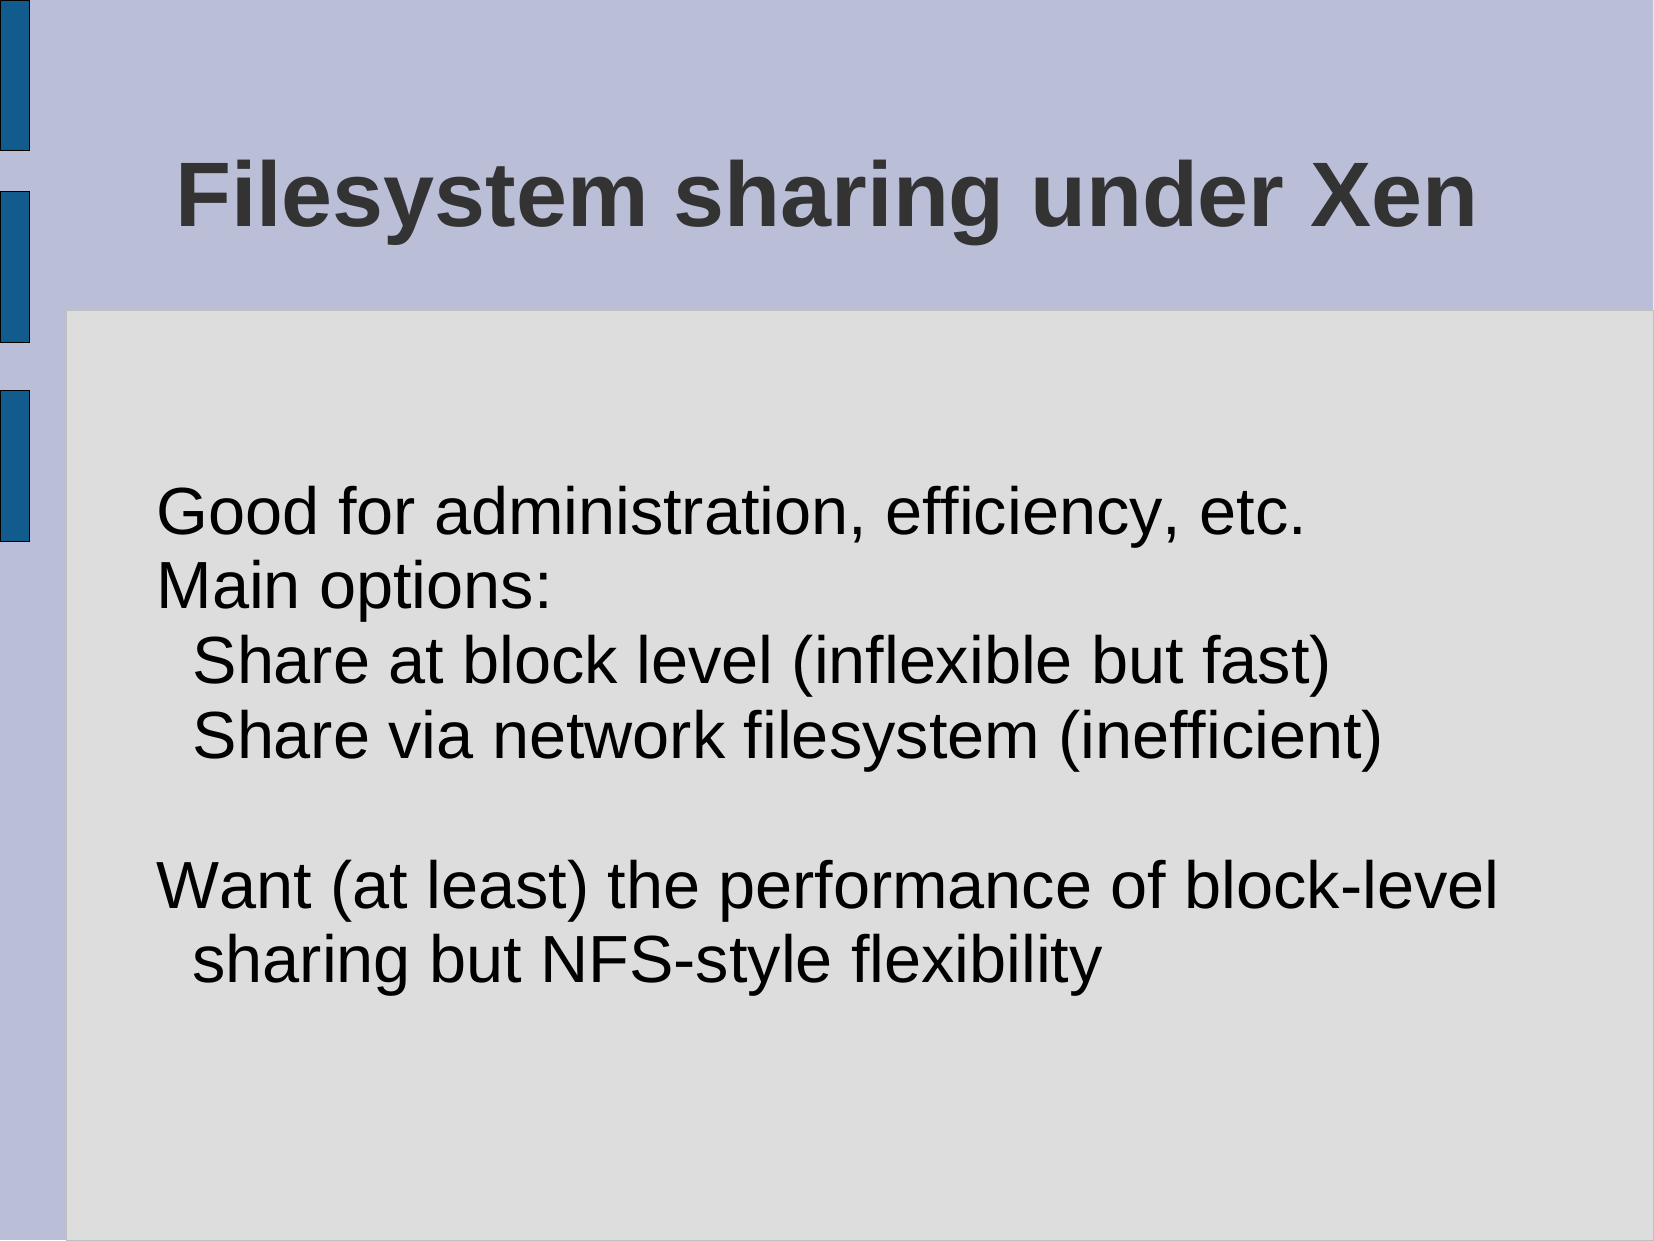

# Filesystem sharing under Xen
Good for administration, efficiency, etc.
Main options:
Share at block level (inflexible but fast)
Share via network filesystem (inefficient)
Want (at least) the performance of block-level sharing but NFS-style flexibility